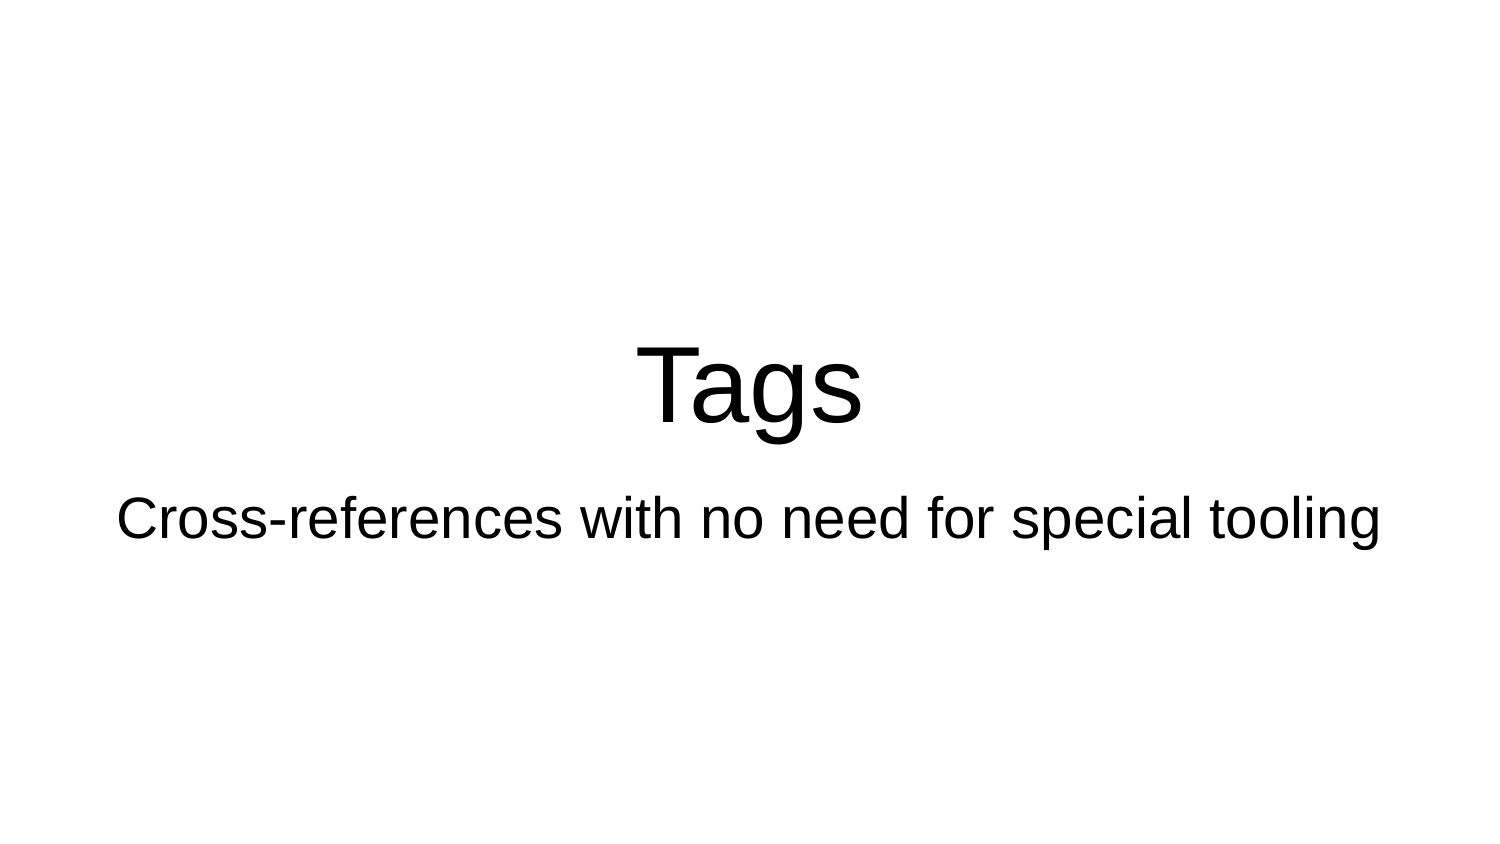

# Tags
Cross-references with no need for special tooling